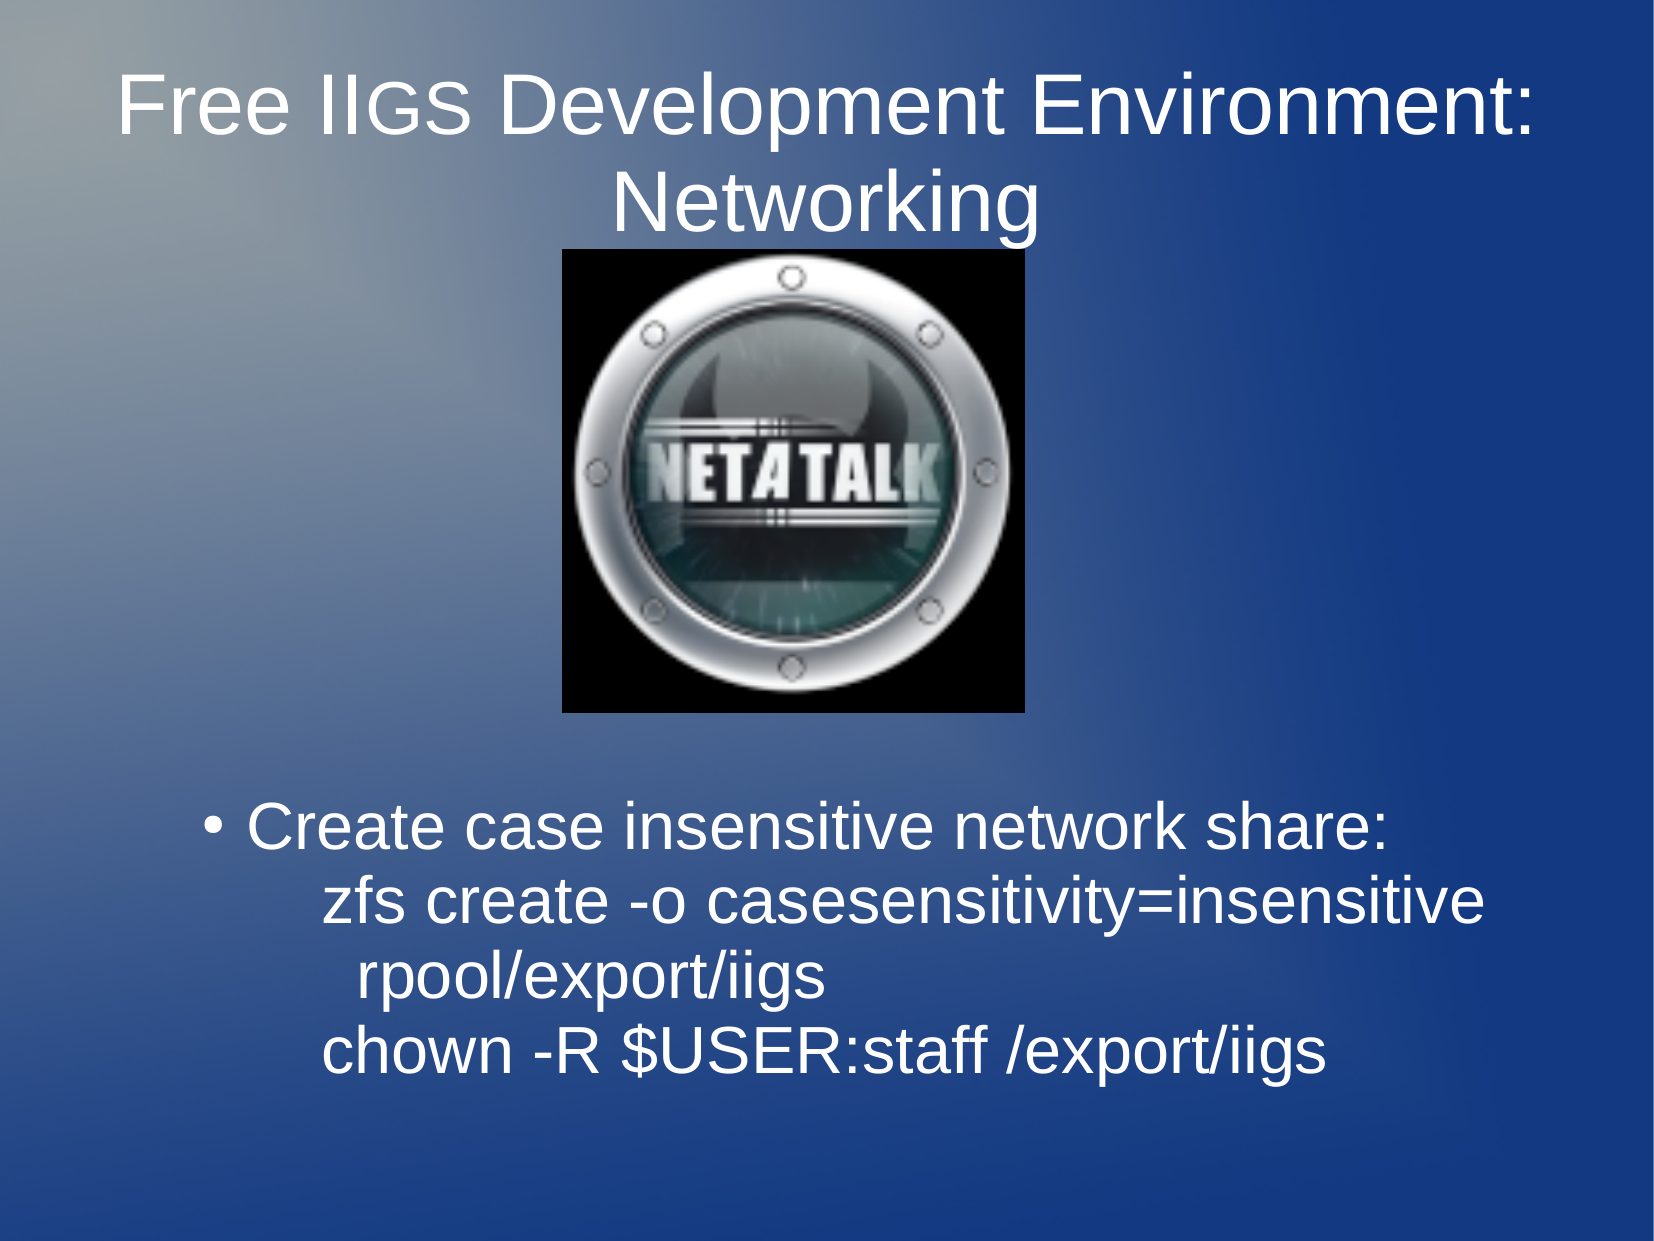

# Free IIGS Development Environment: Networking
Create case insensitive network share:
zfs create -o casesensitivity=insensitive rpool/export/iigs
chown -R $USER:staff /export/iigs